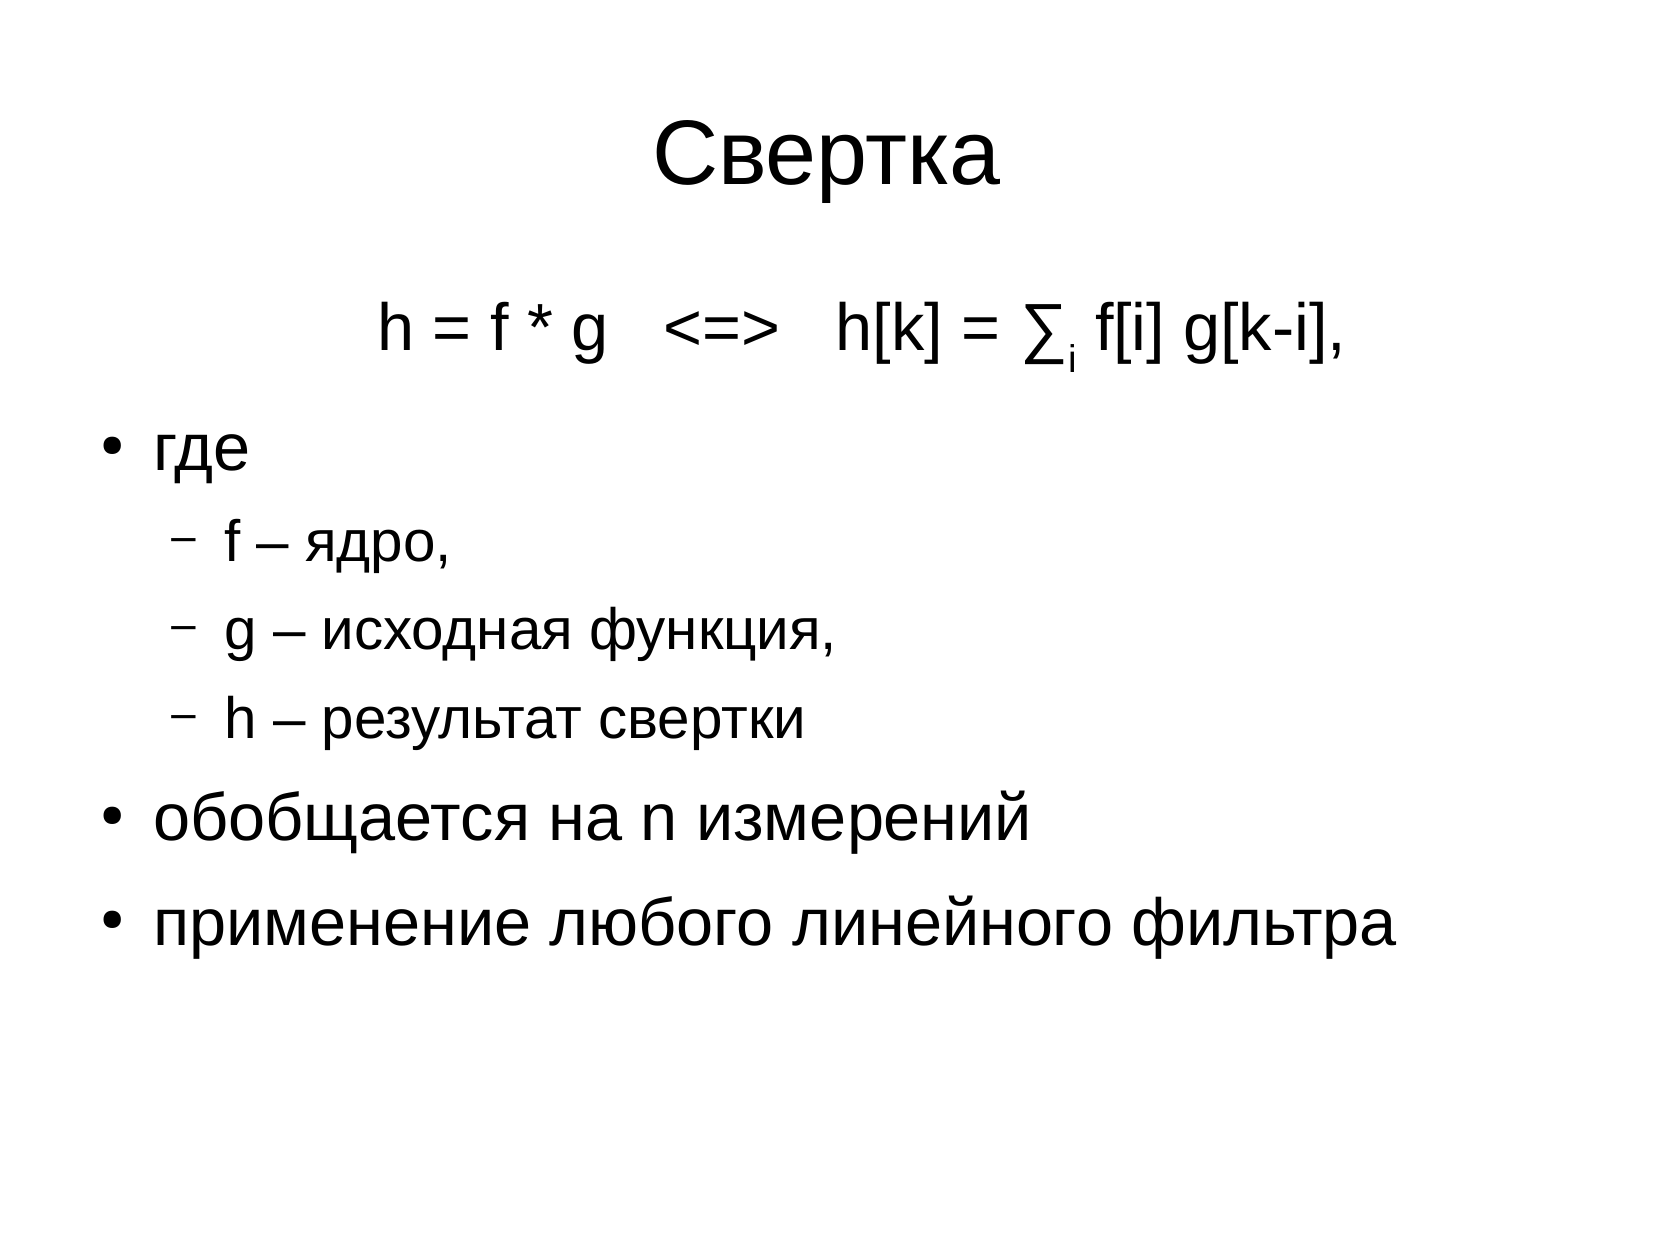

# Свертка
h = f * g <=> h[k] = ∑i f[i] g[k-i],
где
f – ядро,
g – исходная функция,
h – результат свертки
обобщается на n измерений
применение любого линейного фильтра